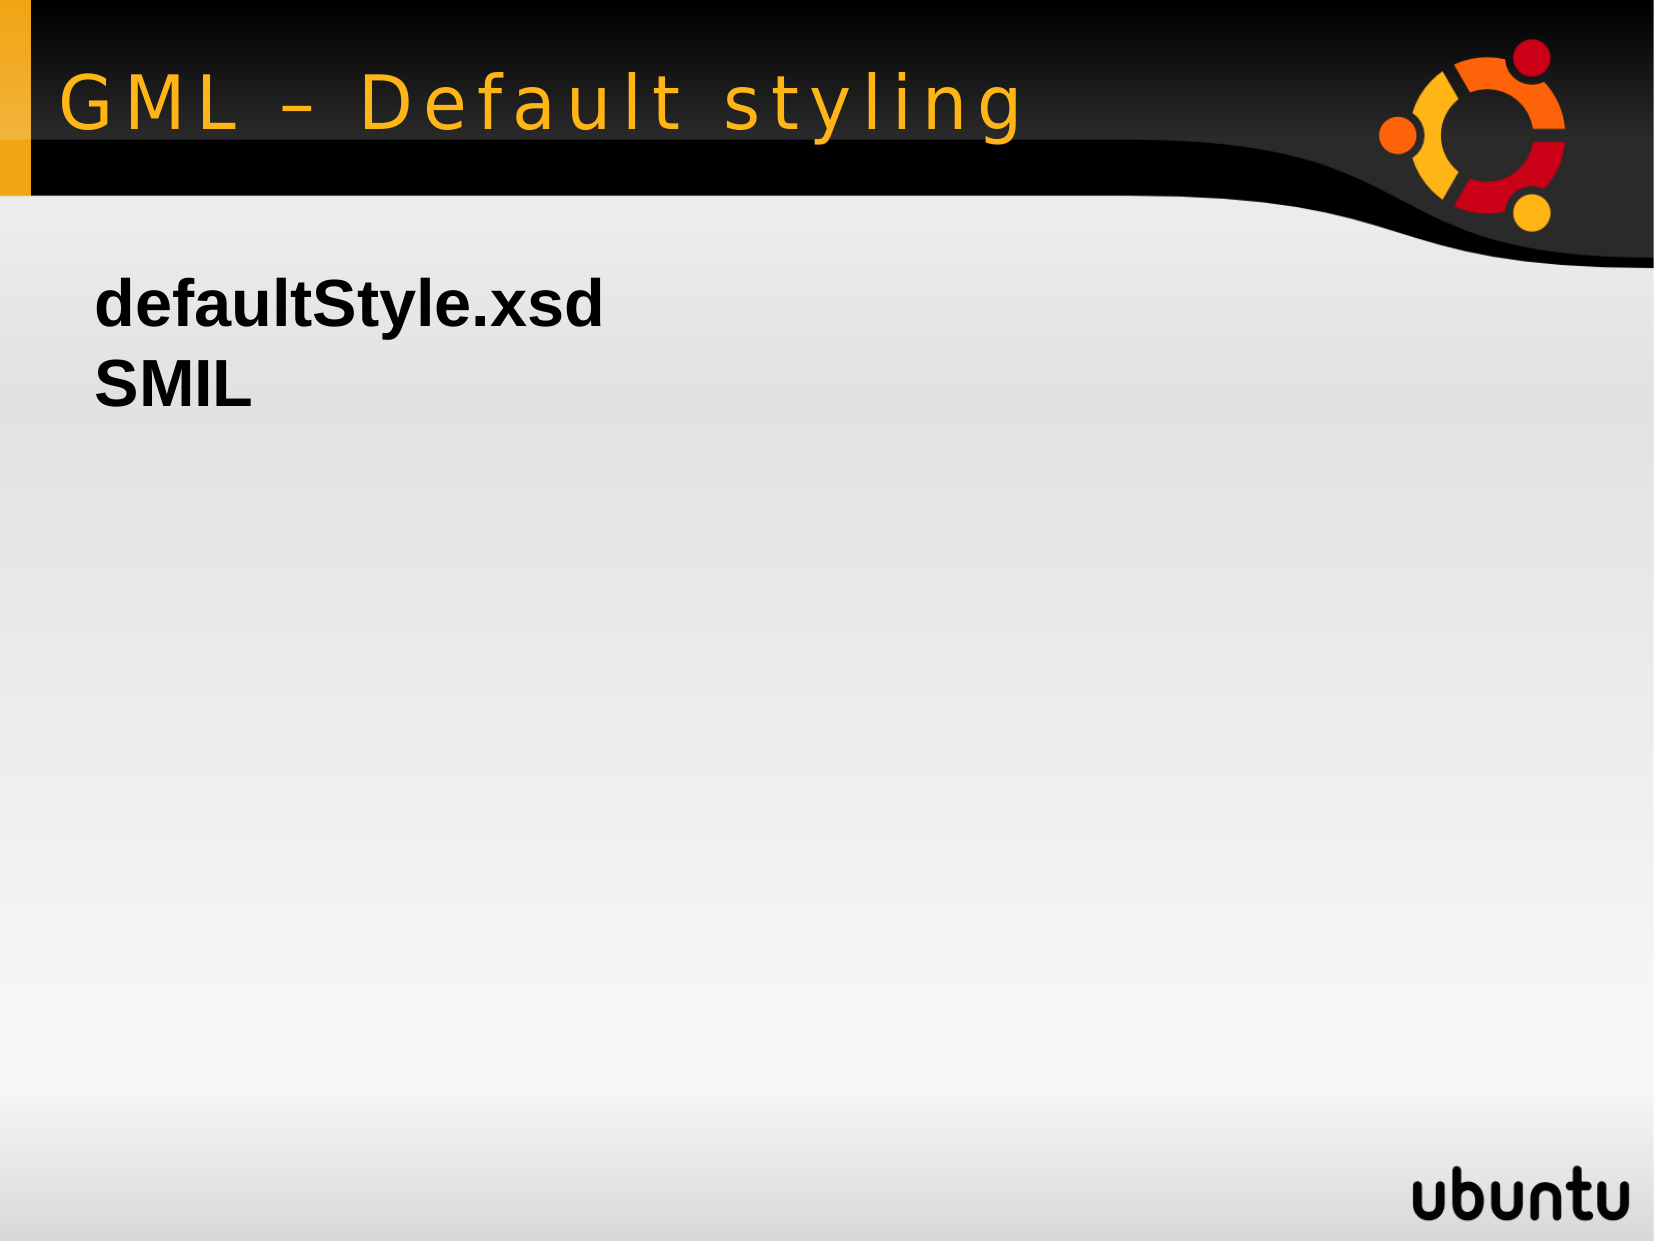

# GML – Default styling
defaultStyle.xsd
SMIL